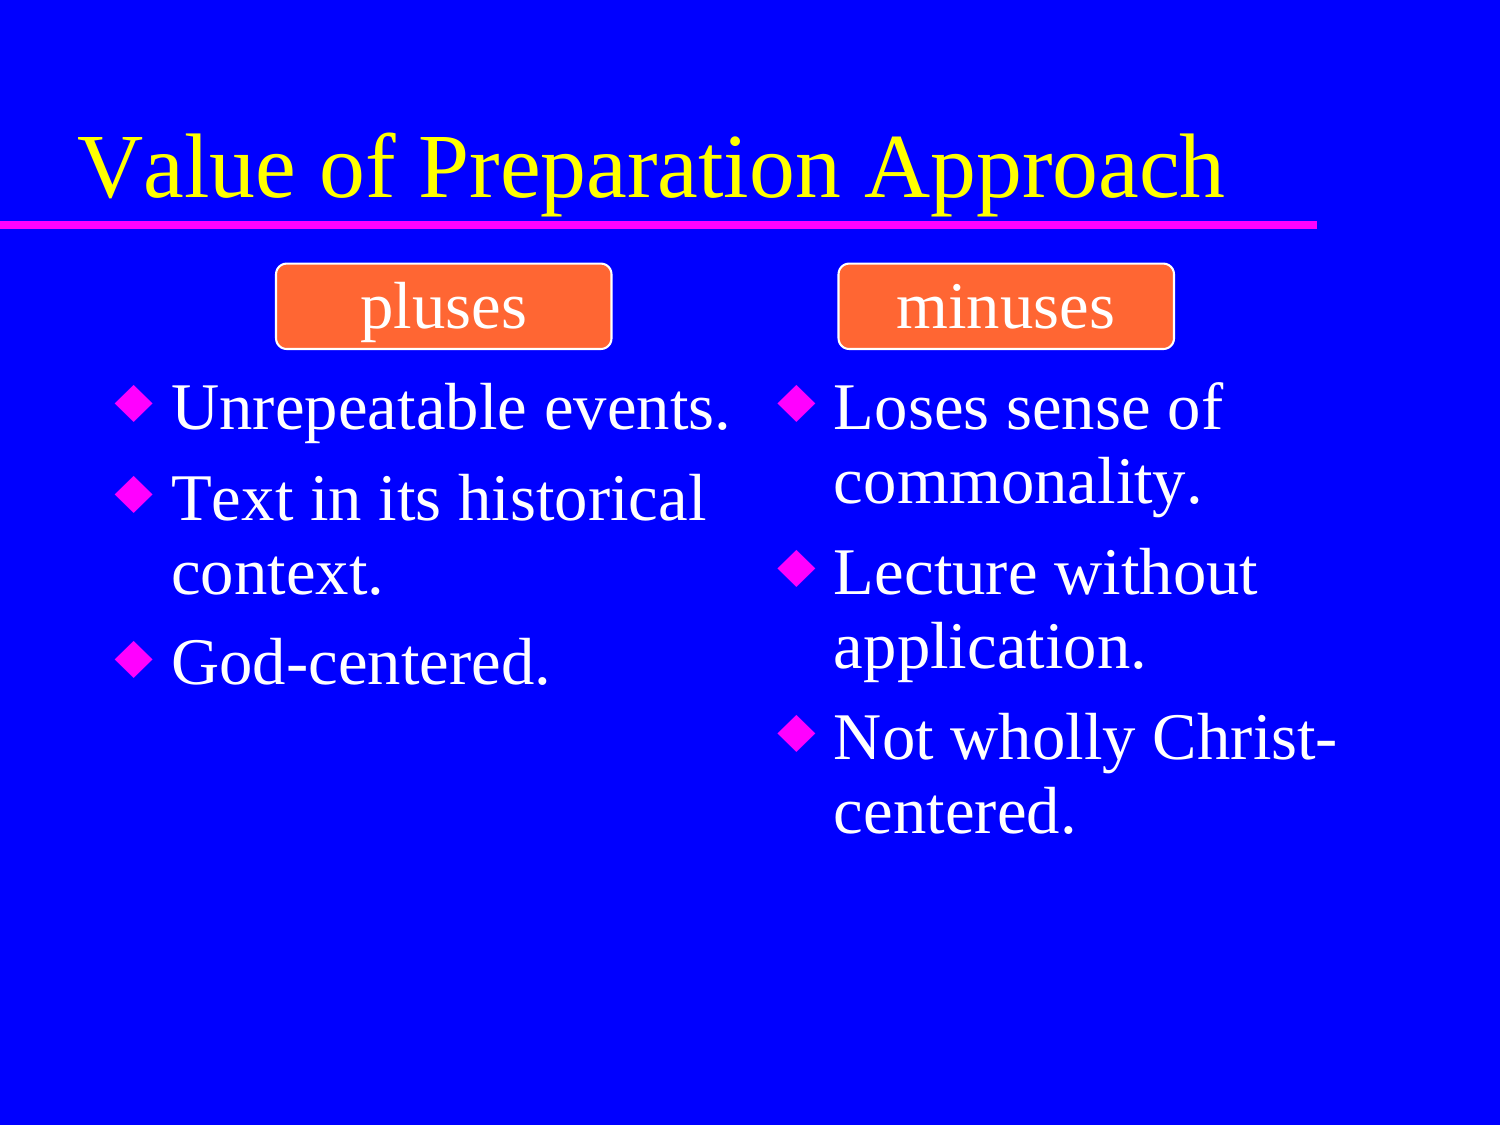

# Value of Preparation Approach
pluses
minuses
Unrepeatable events.
Text in its historical context.
God-centered.
Loses sense of commonality.
Lecture without application.
Not wholly Christ-centered.